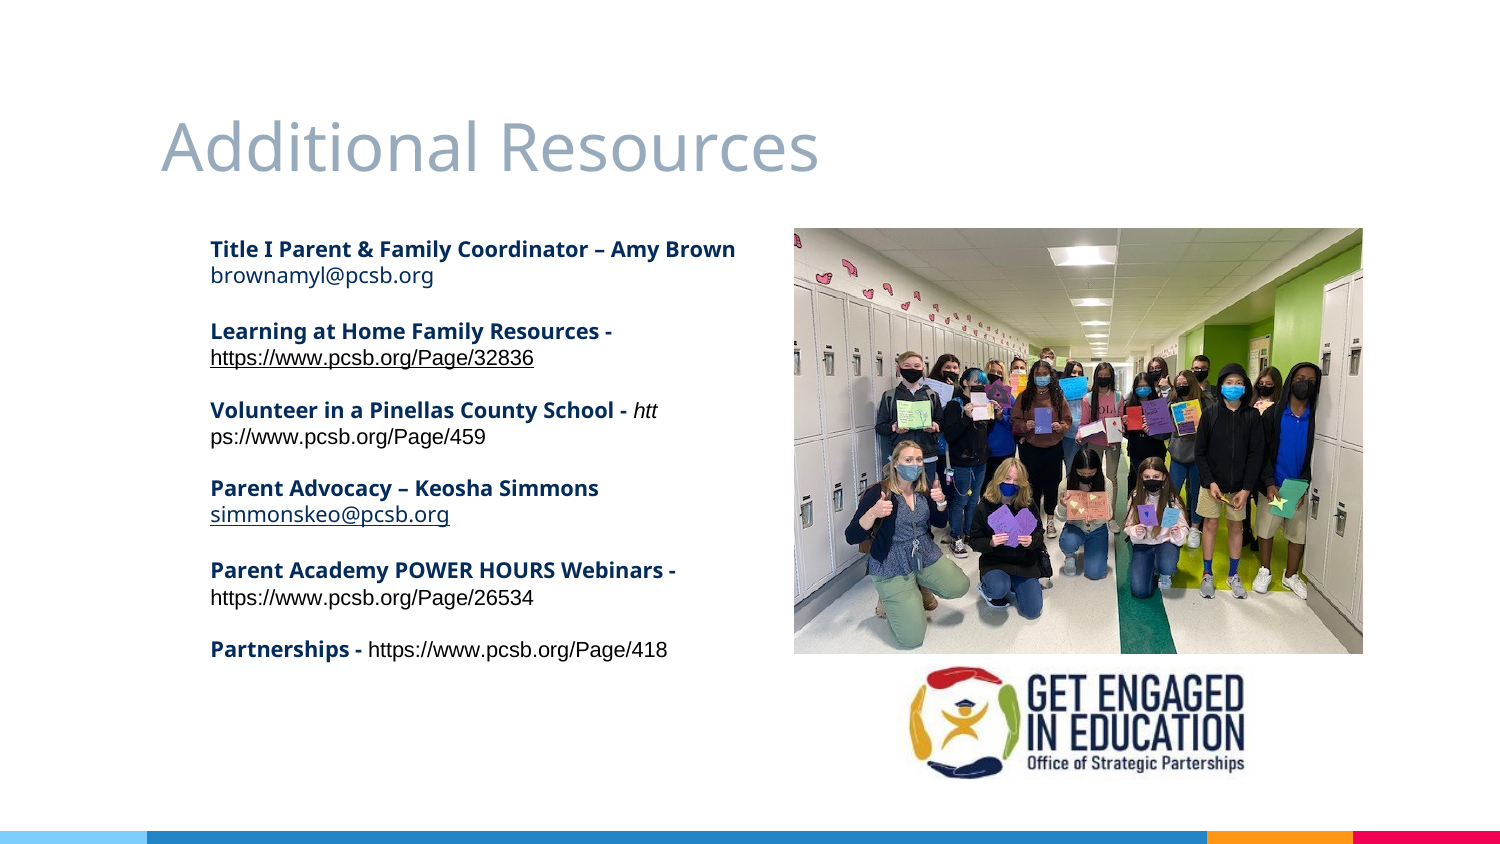

# Additional Resources
Title I Parent & Family Coordinator – Amy Brown
brownamyl@pcsb.org
Learning at Home Family Resources - https://www.pcsb.org/Page/32836
Volunteer in a Pinellas County School - https://www.pcsb.org/Page/459
Parent Advocacy – Keosha Simmons simmonskeo@pcsb.org
Parent Academy POWER HOURS Webinars - https://www.pcsb.org/Page/26534
Partnerships - https://www.pcsb.org/Page/418